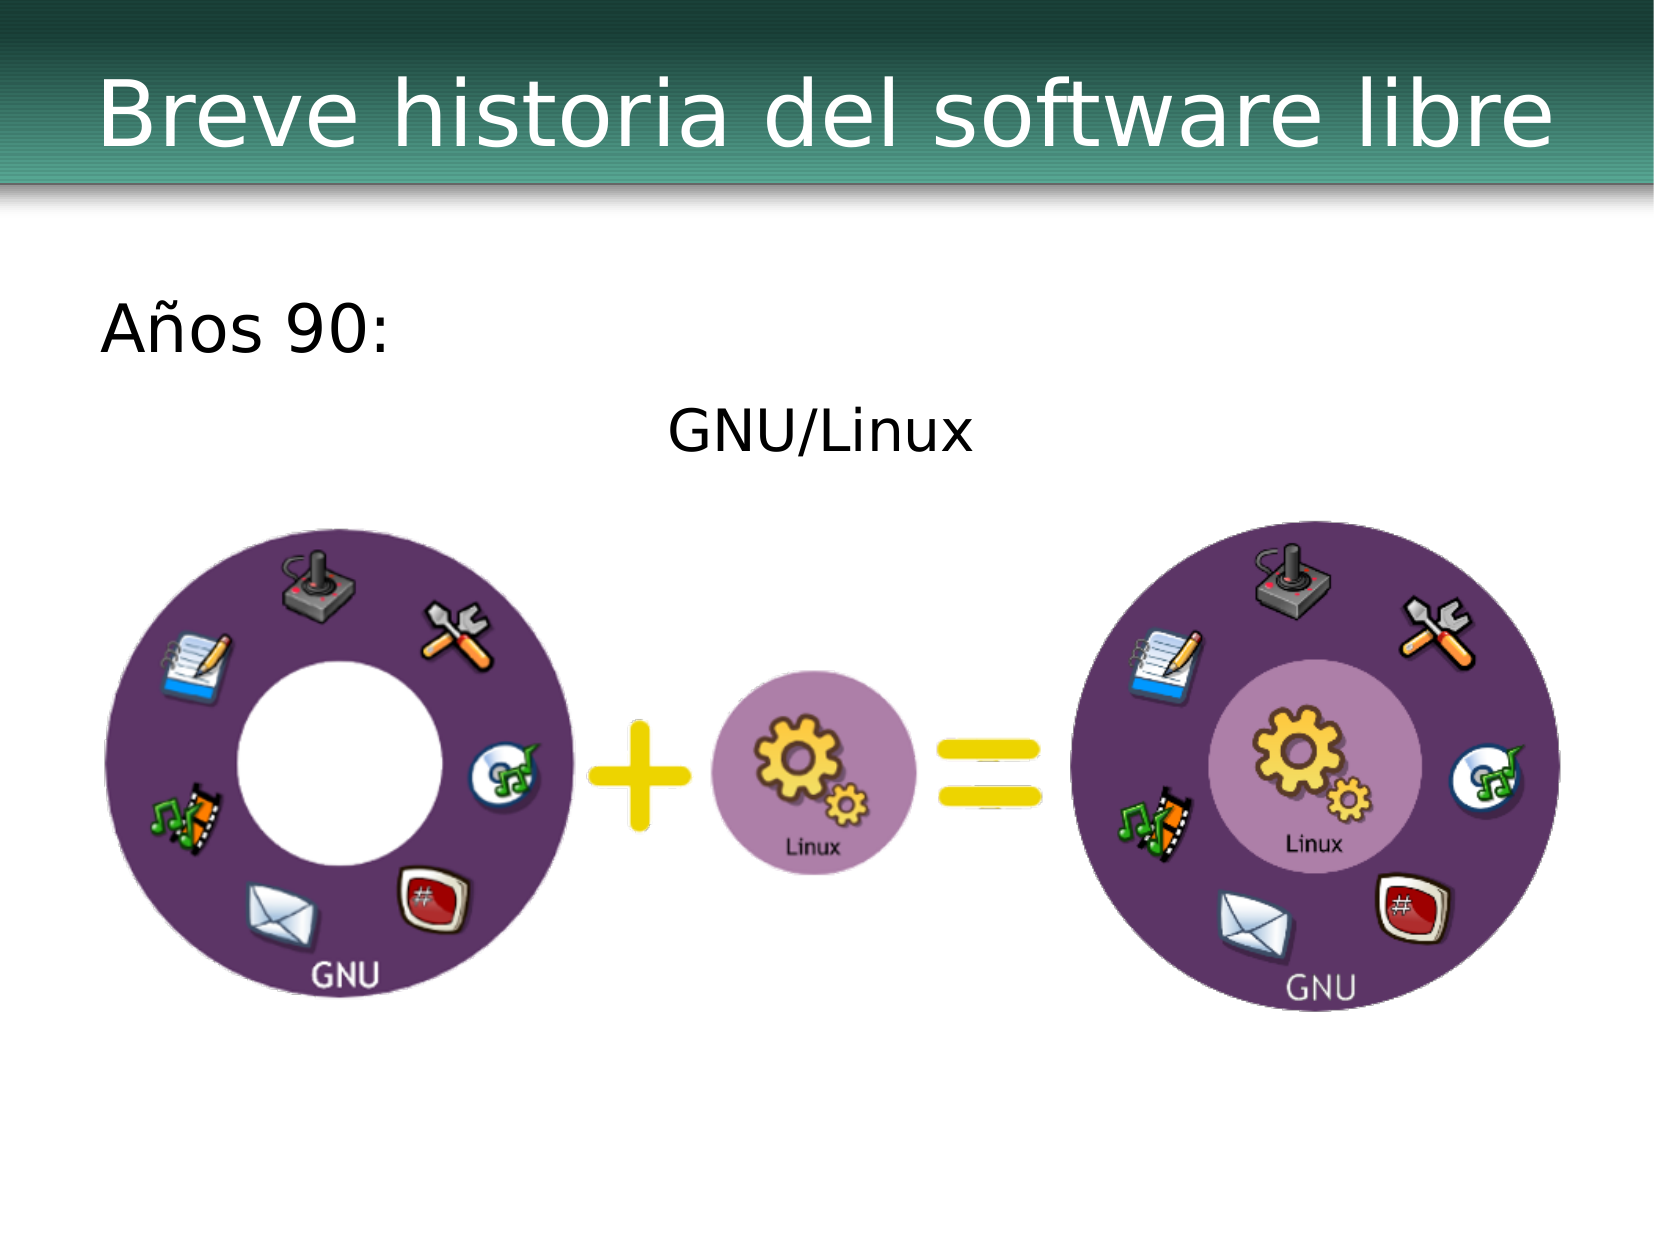

# Breve historia del software libre
Años 90:
 						GNU/Linux